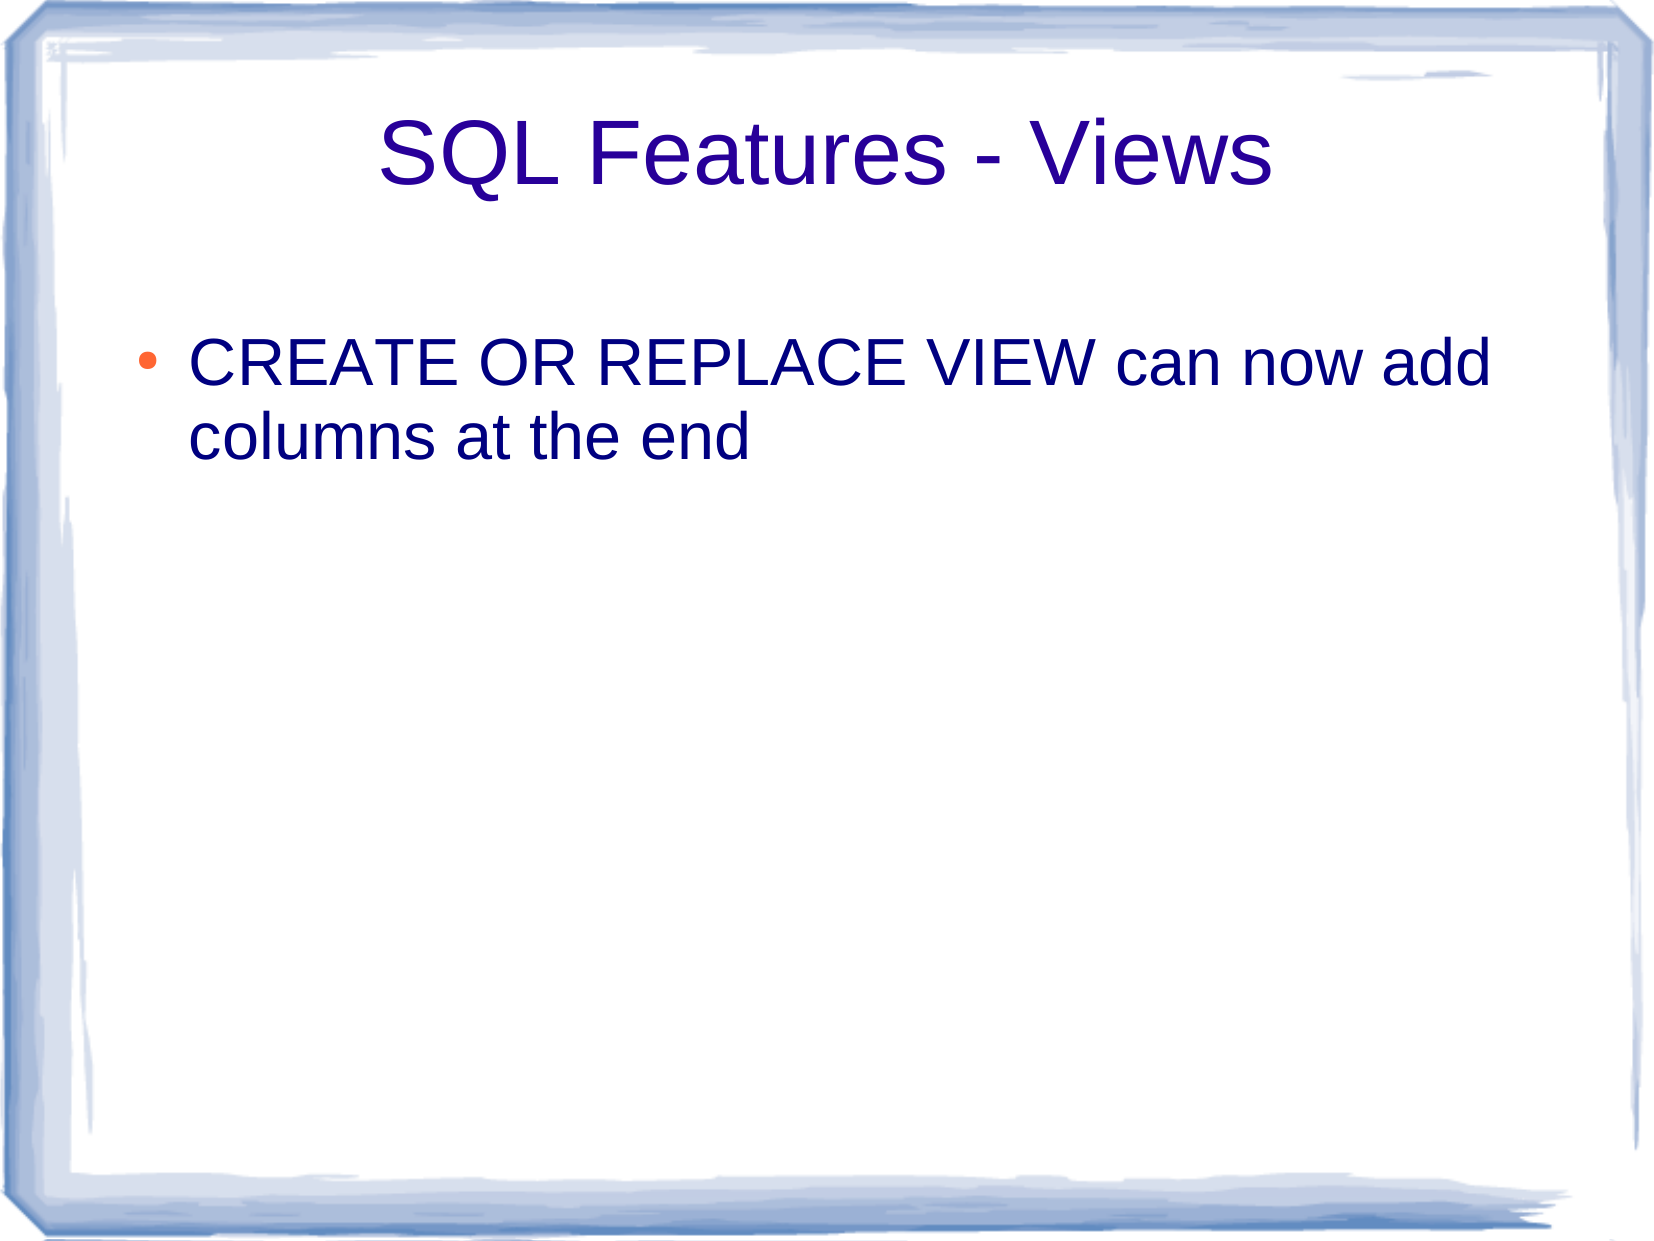

# SQL Features - Views
CREATE OR REPLACE VIEW can now add columns at the end